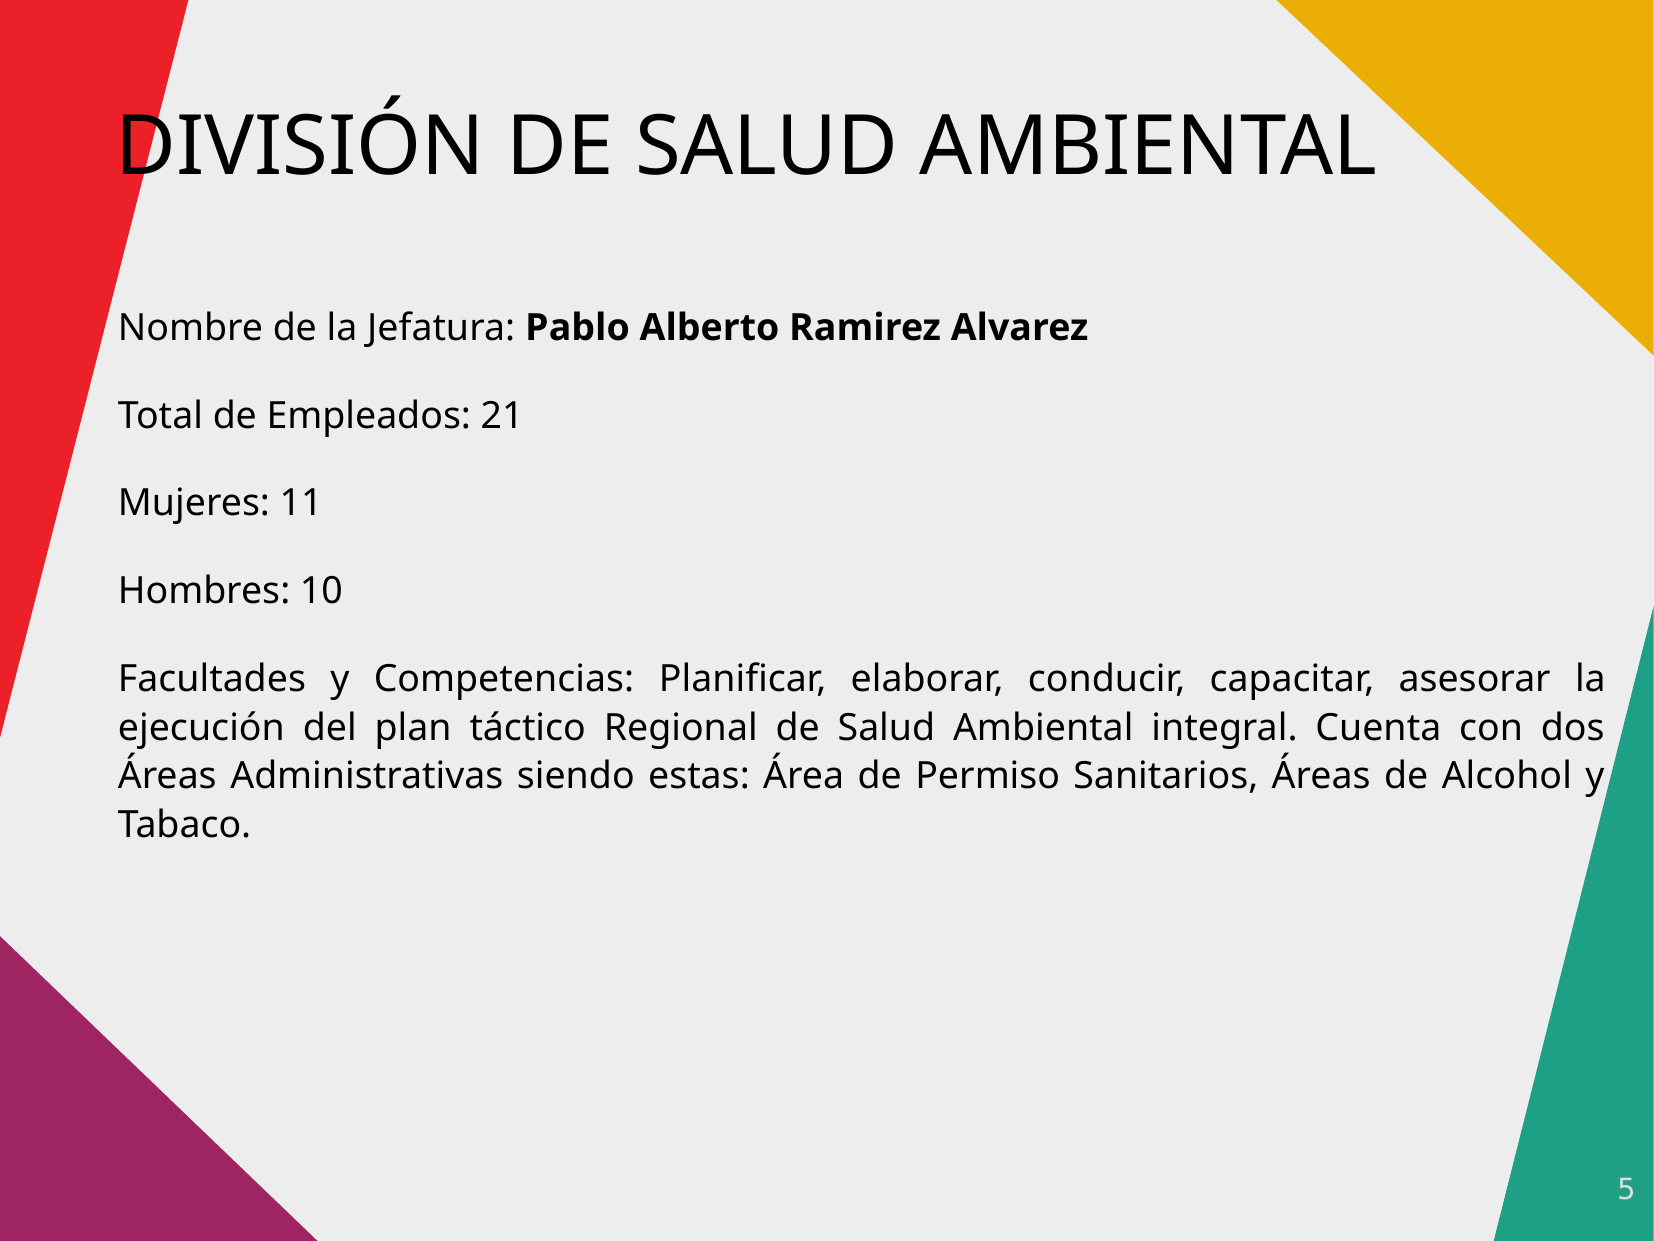

# DIVISIÓN DE SALUD AMBIENTAL
Nombre de la Jefatura: Pablo Alberto Ramirez Alvarez
Total de Empleados: 21
Mujeres: 11
Hombres: 10
Facultades y Competencias: Planificar, elaborar, conducir, capacitar, asesorar la ejecución del plan táctico Regional de Salud Ambiental integral. Cuenta con dos Áreas Administrativas siendo estas: Área de Permiso Sanitarios, Áreas de Alcohol y Tabaco.
5